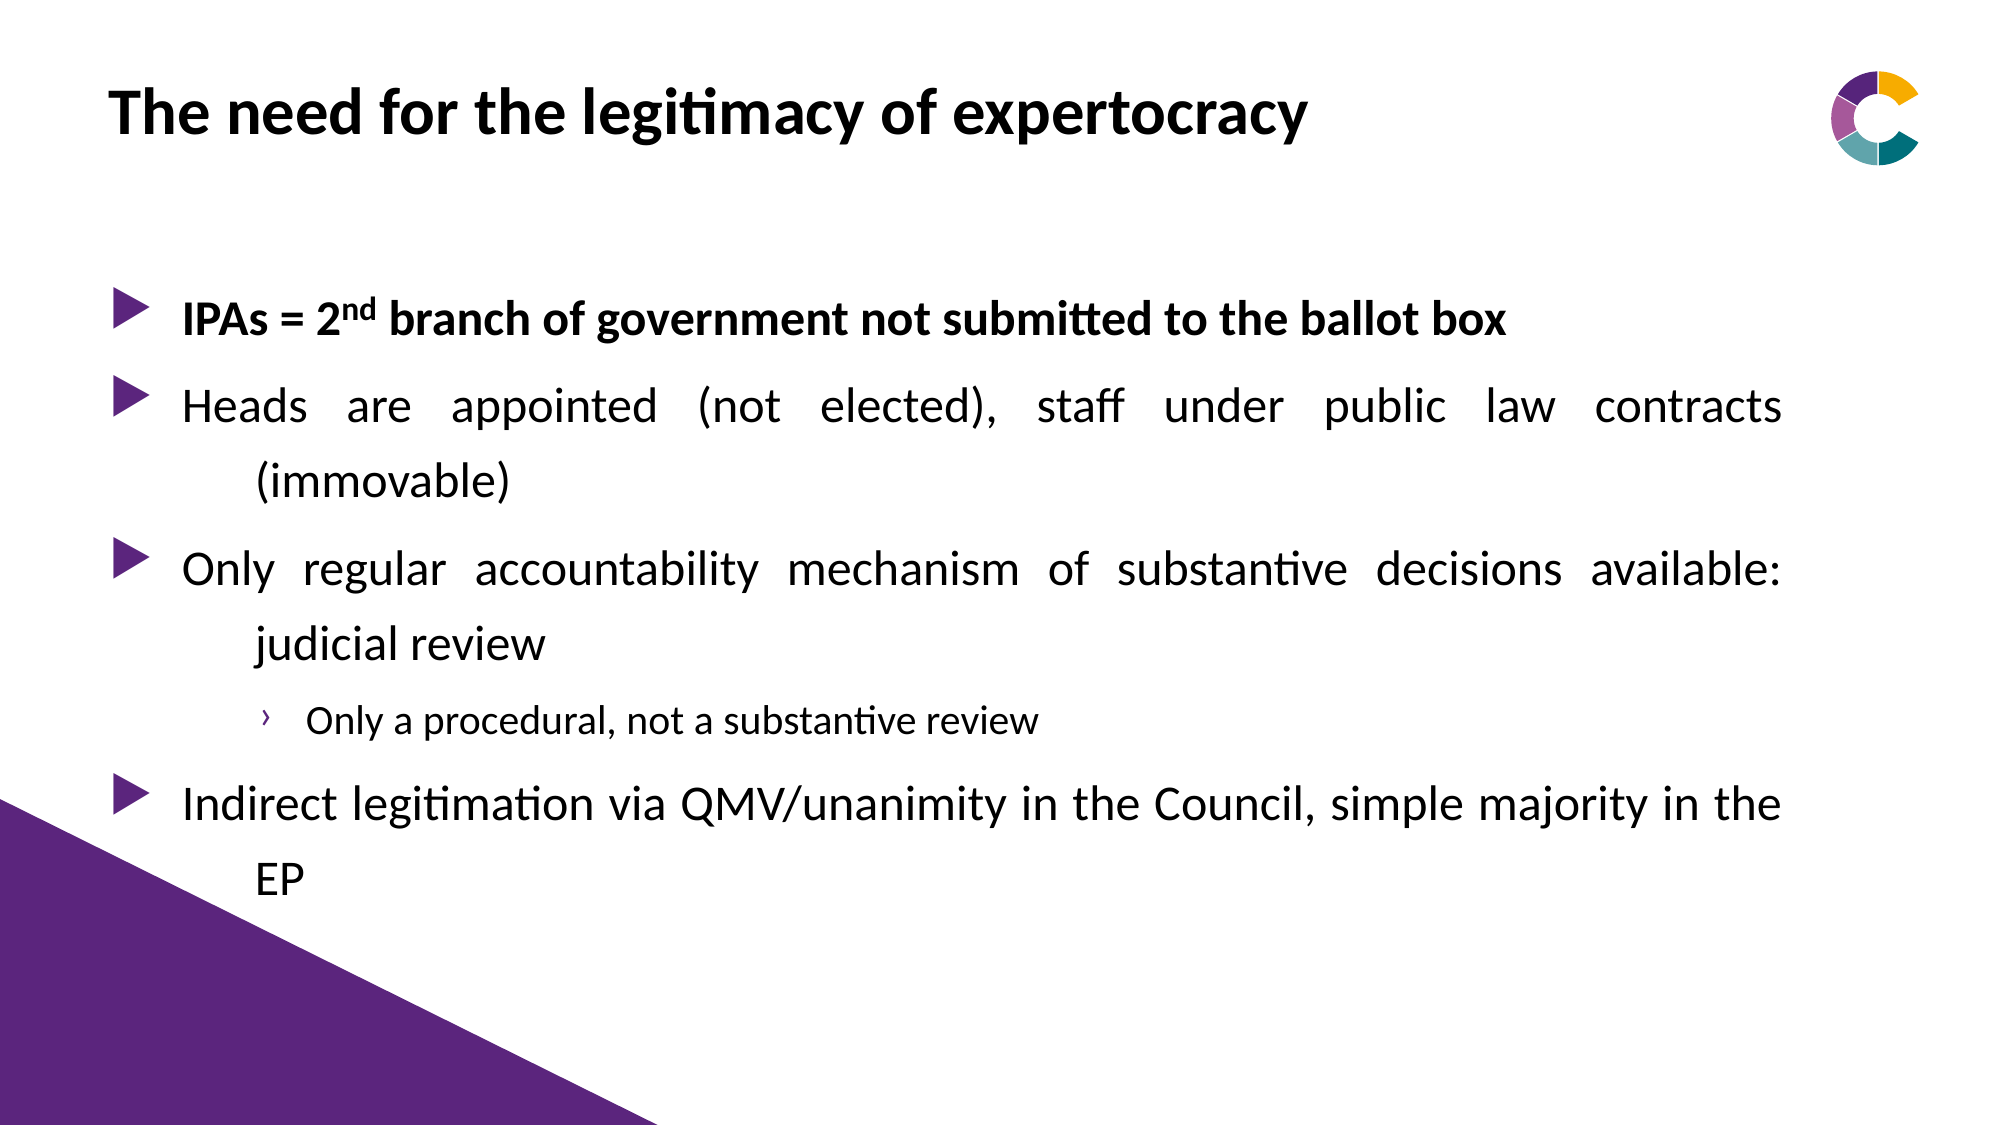

# The need for the legitimacy of expertocracy
IPAs = 2nd branch of government not submitted to the ballot box
Heads are appointed (not elected), staff under public law contracts (immovable)
Only regular accountability mechanism of substantive decisions available: judicial review
Only a procedural, not a substantive review
Indirect legitimation via QMV/unanimity in the Council, simple majority in the EP